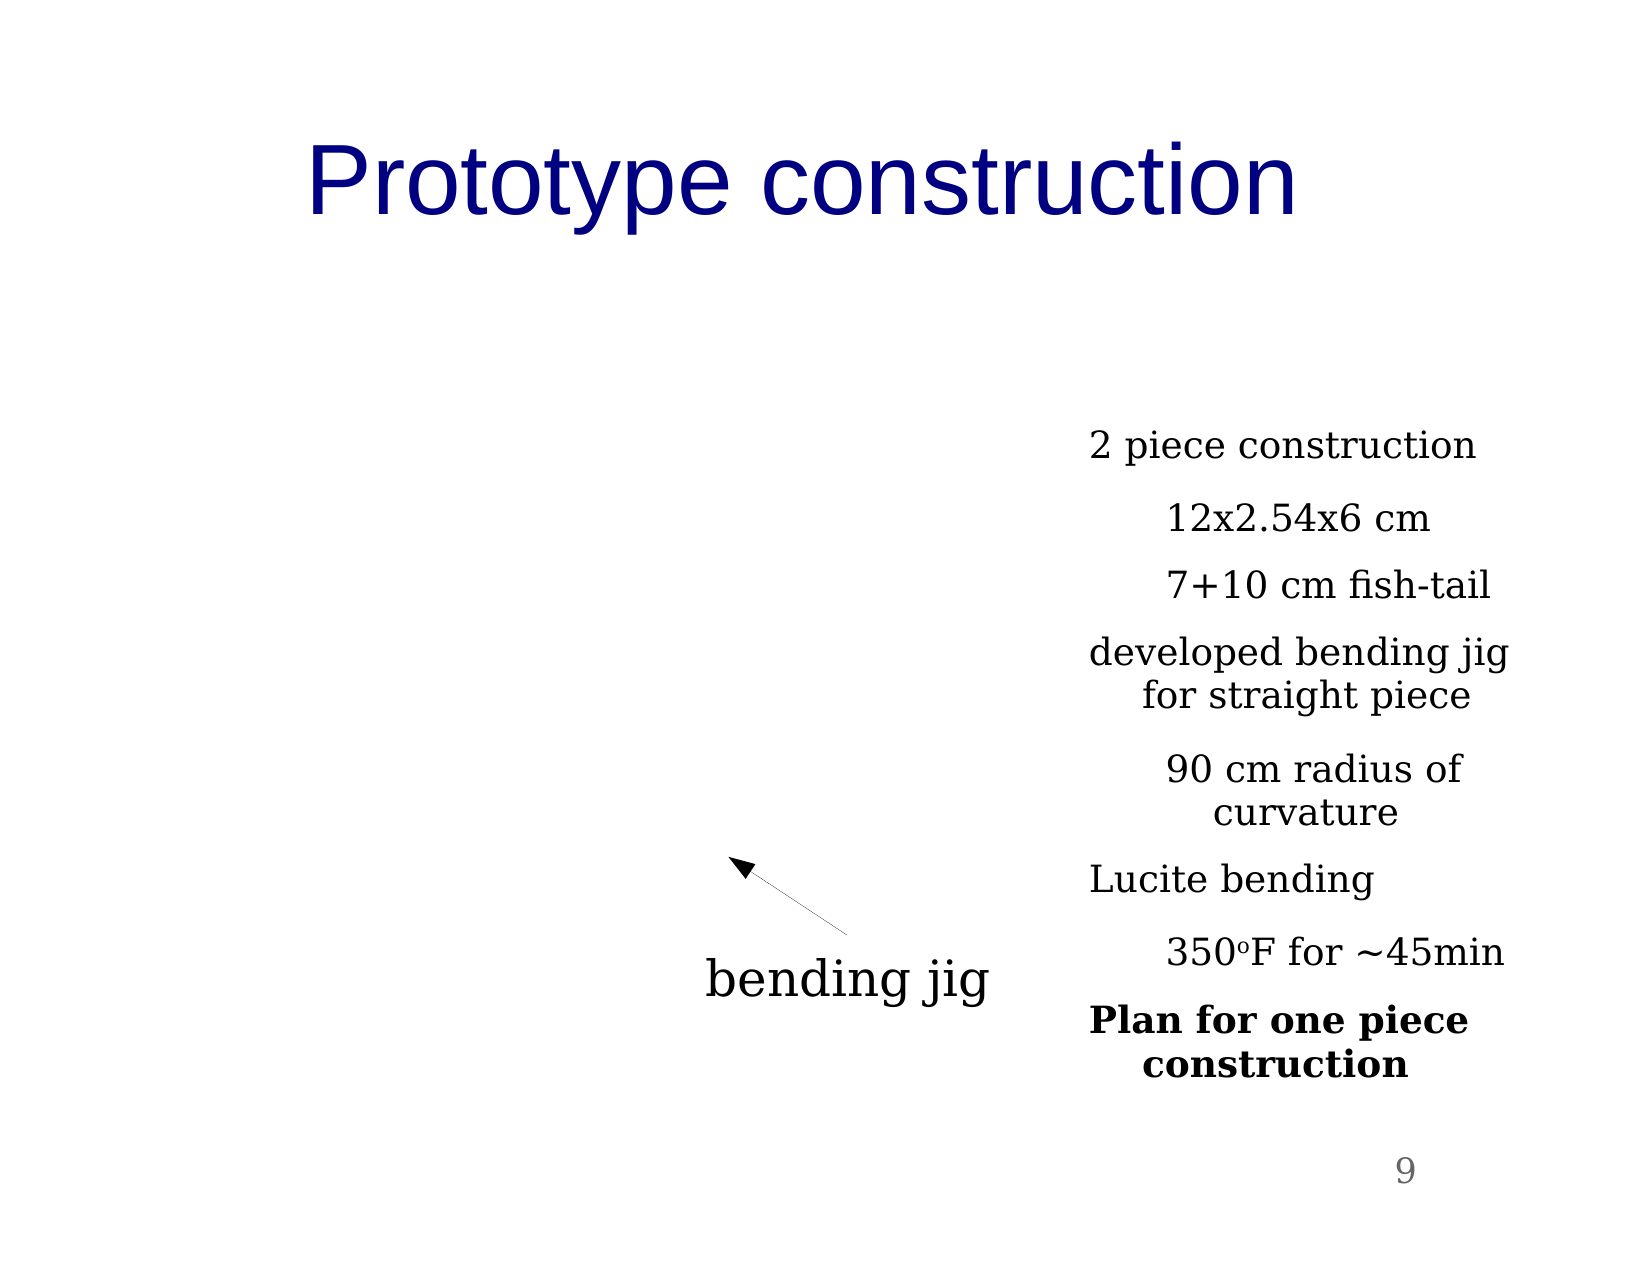

Prototype construction
# 2 piece construction
12x2.54x6 cm
7+10 cm fish-tail
developed bending jig for straight piece
90 cm radius of curvature
Lucite bending
350oF for ~45min
Plan for one piece construction
bending jig